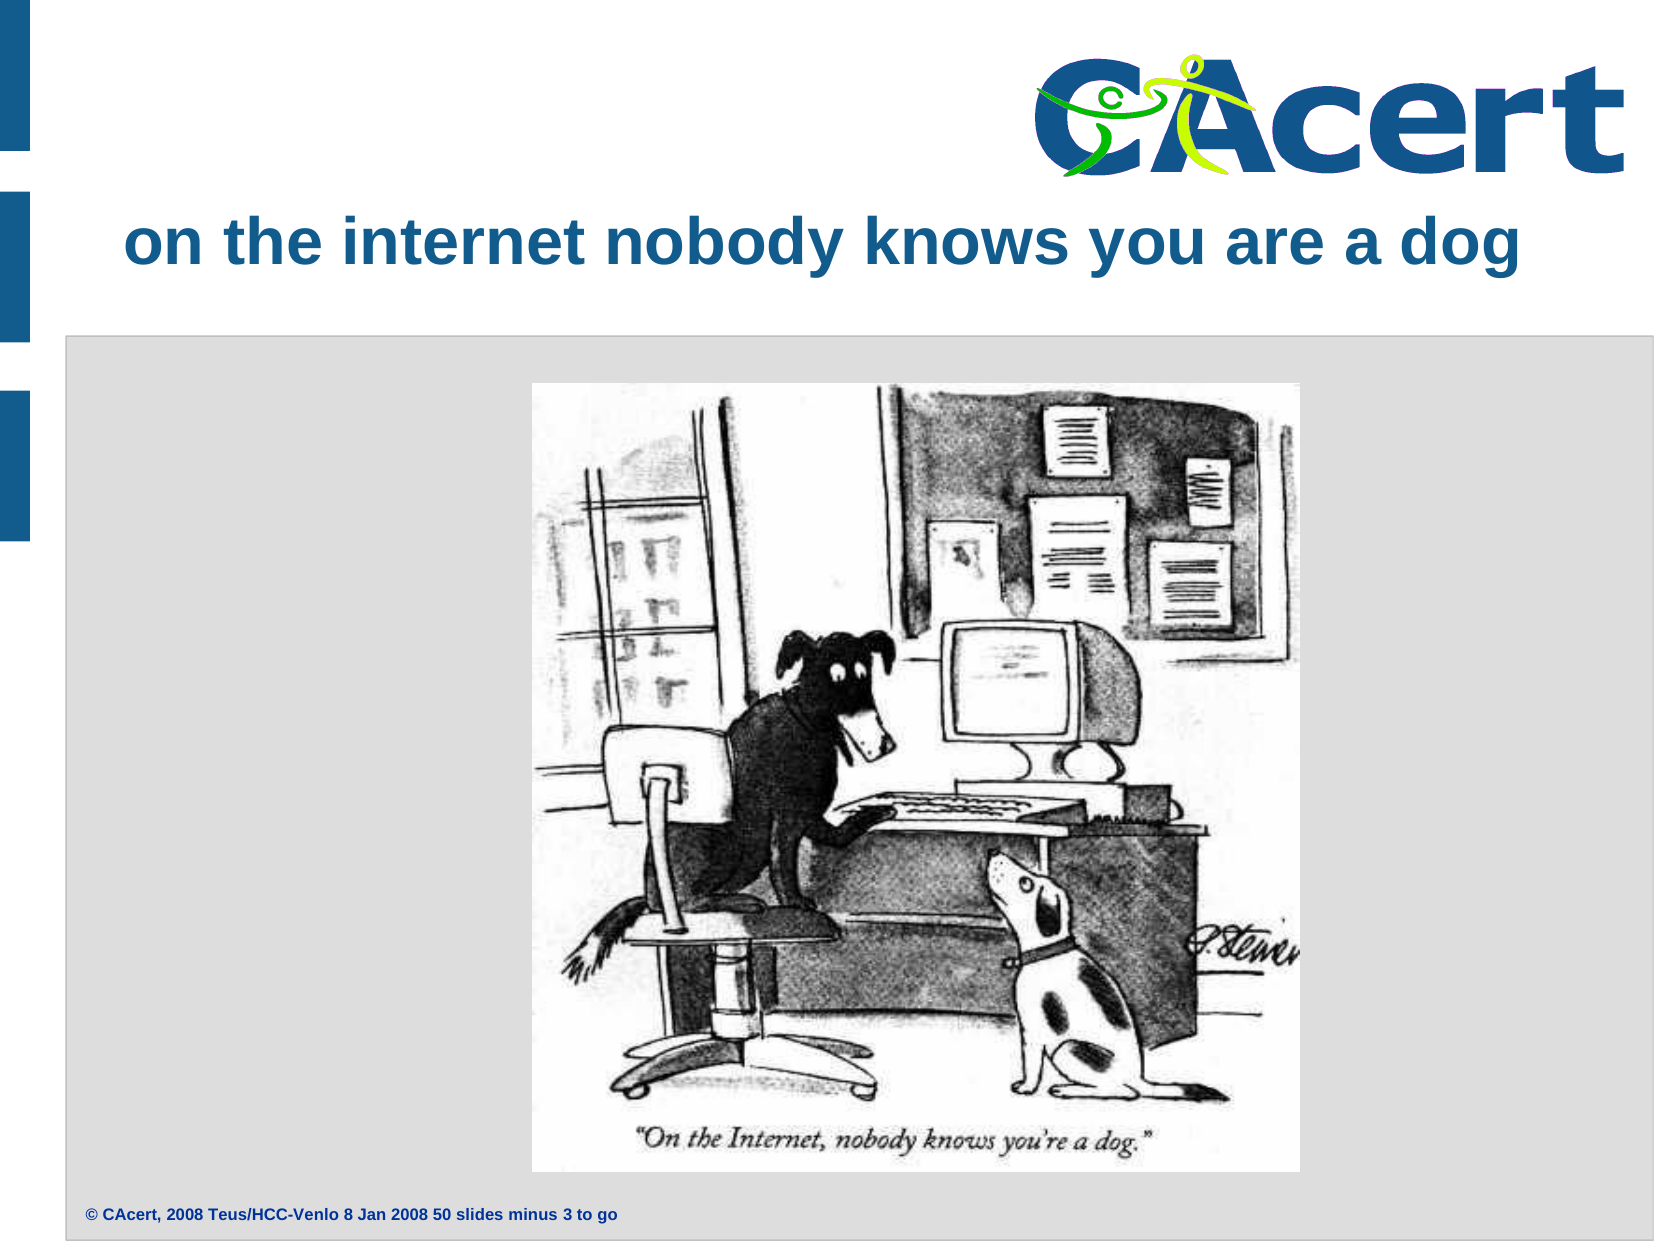

# on the internet nobody knows you are a dog